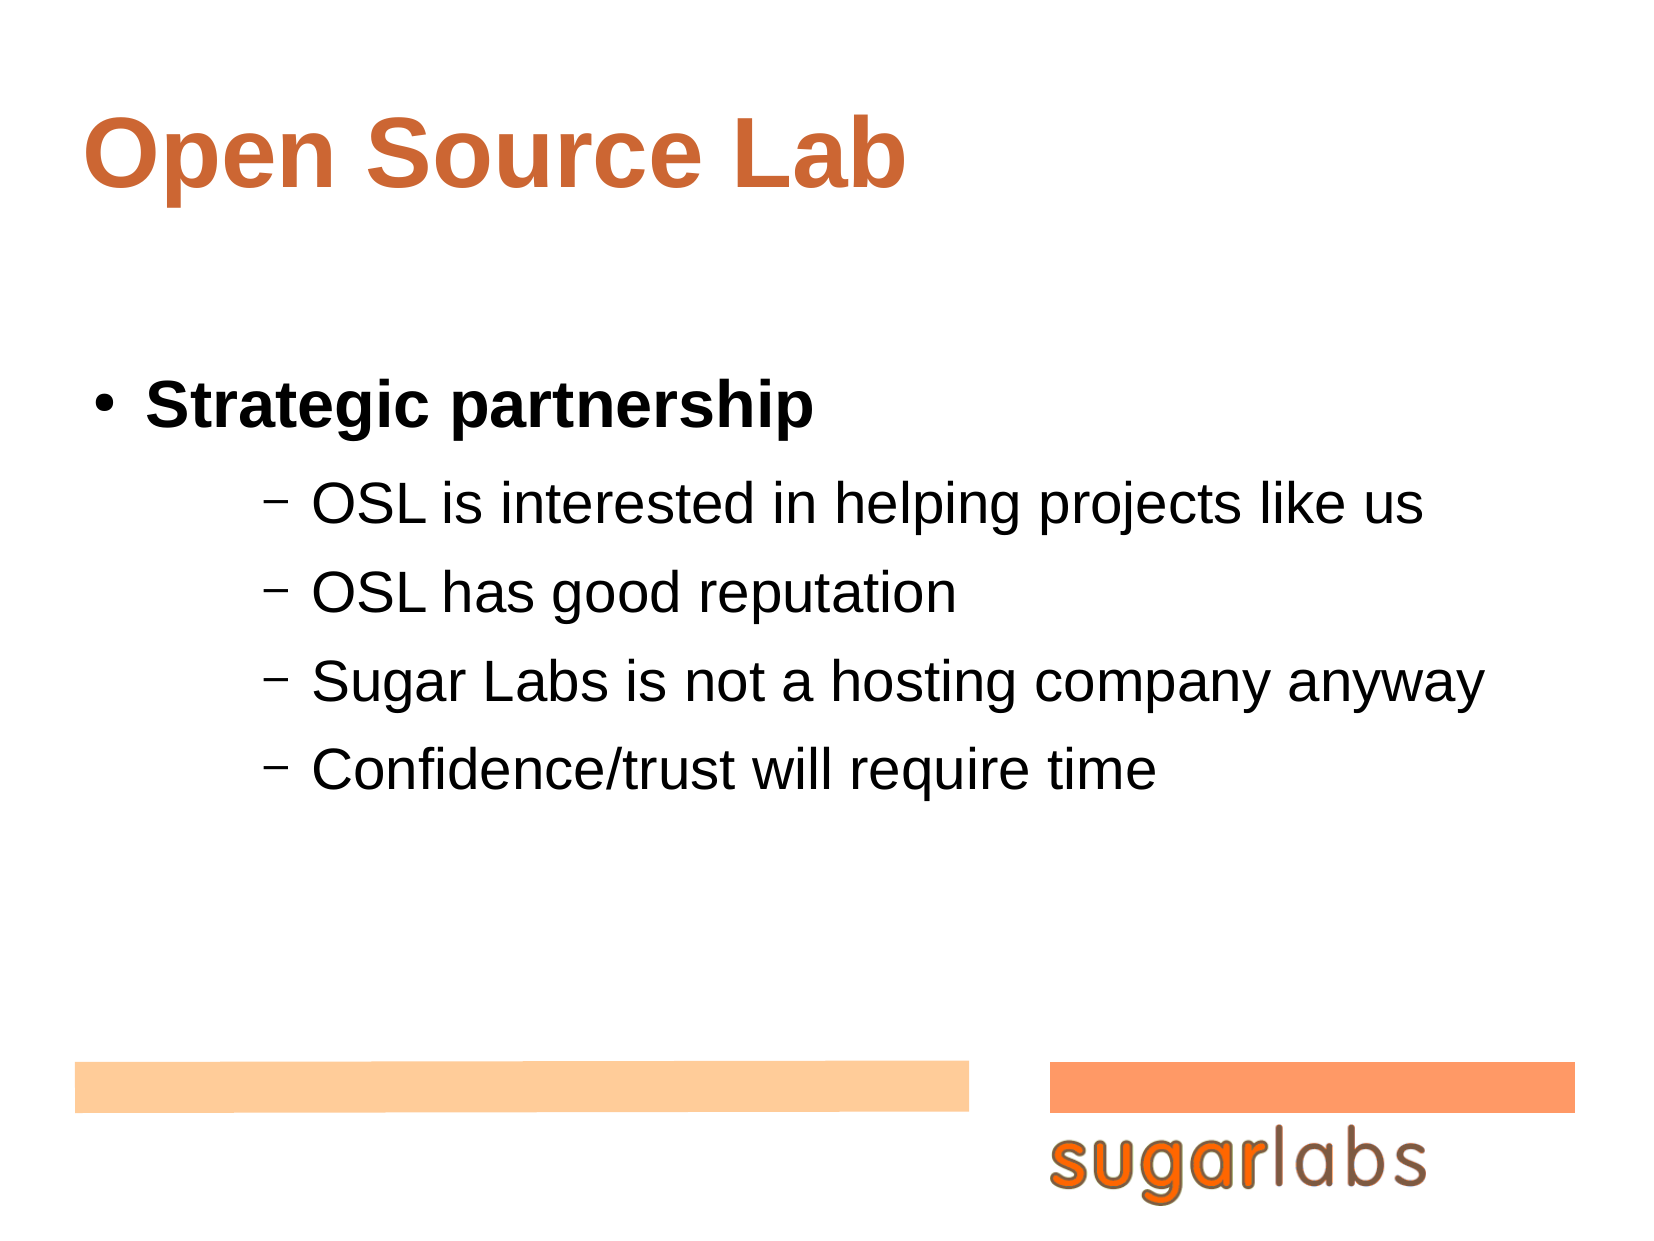

# Open Source Lab
Strategic partnership
OSL is interested in helping projects like us
OSL has good reputation
Sugar Labs is not a hosting company anyway
Confidence/trust will require time